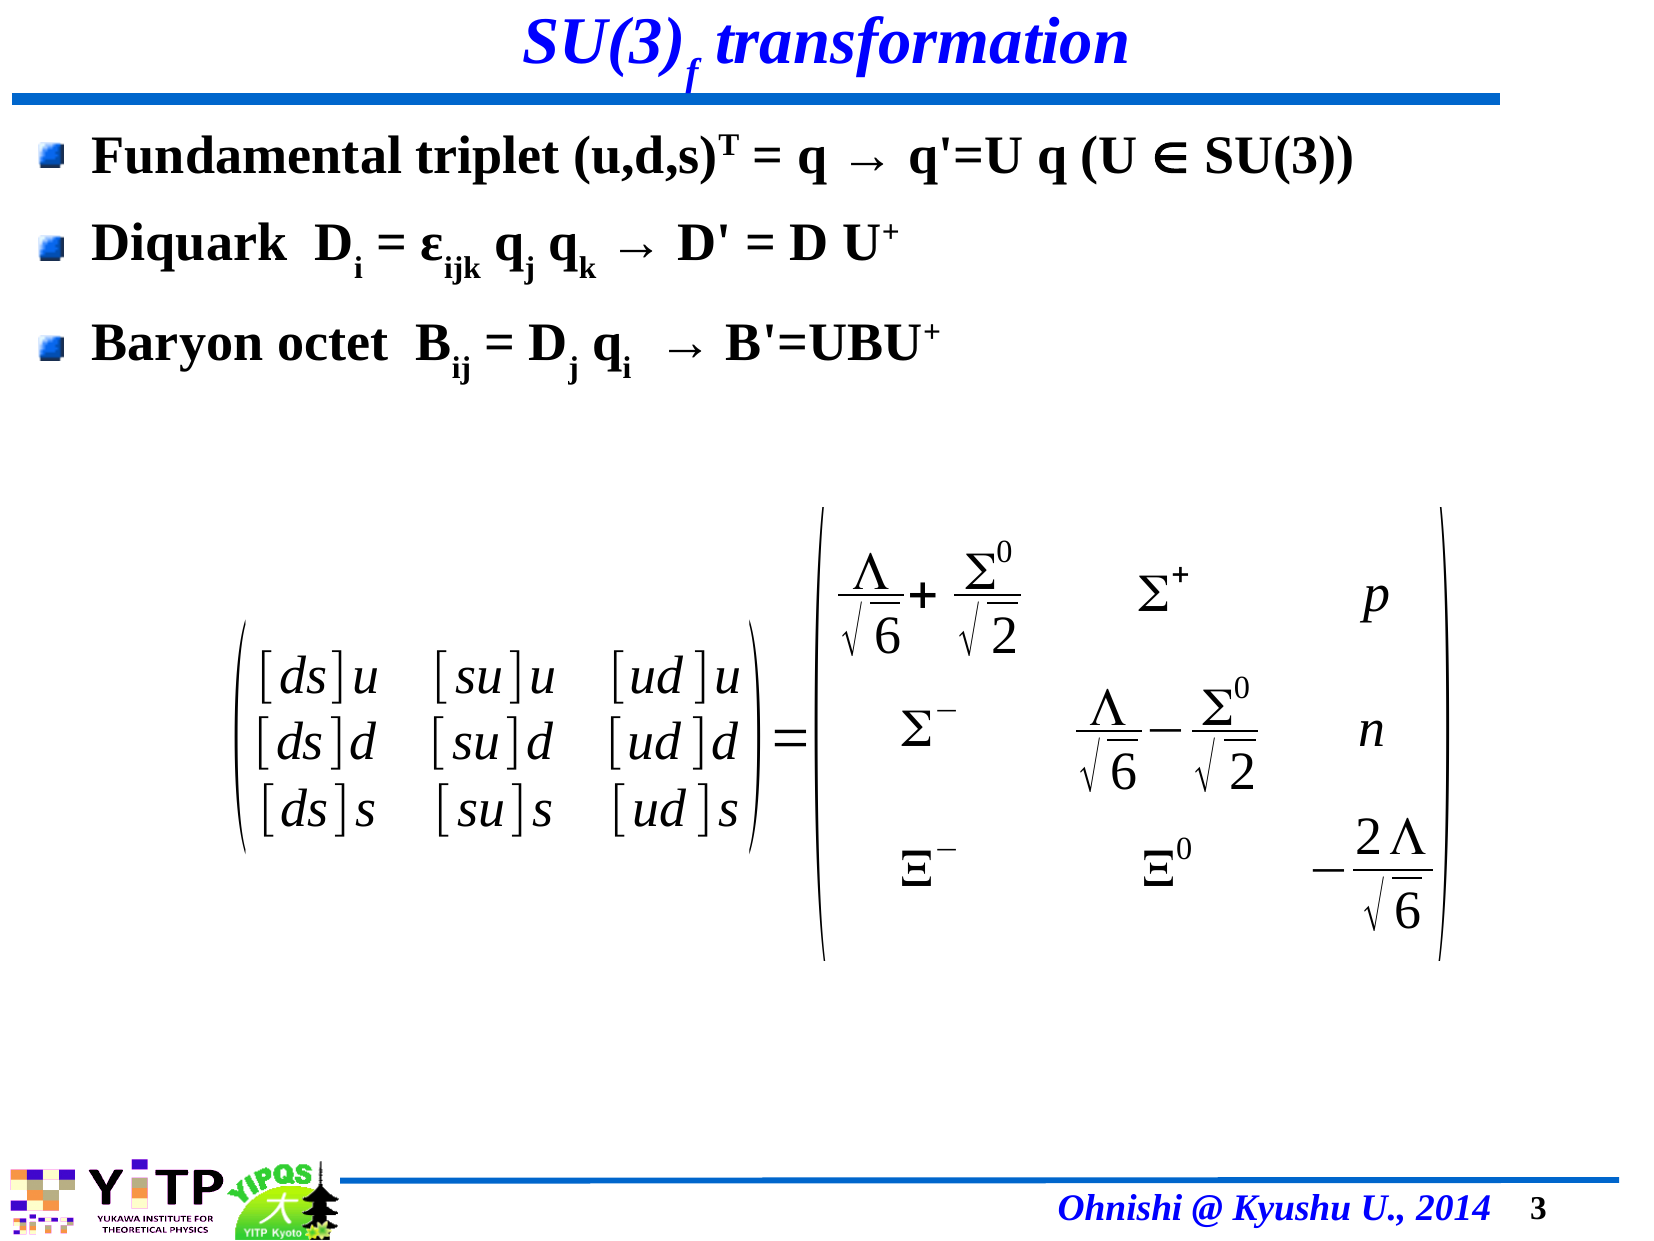

# SU(3)f transformation
Fundamental triplet (u,d,s)T = q → q'=U q (U  SU(3))
Diquark Di = εijk qj qk → D' = D U+
Baryon octet Bij = Dj qi → B'=UBU+